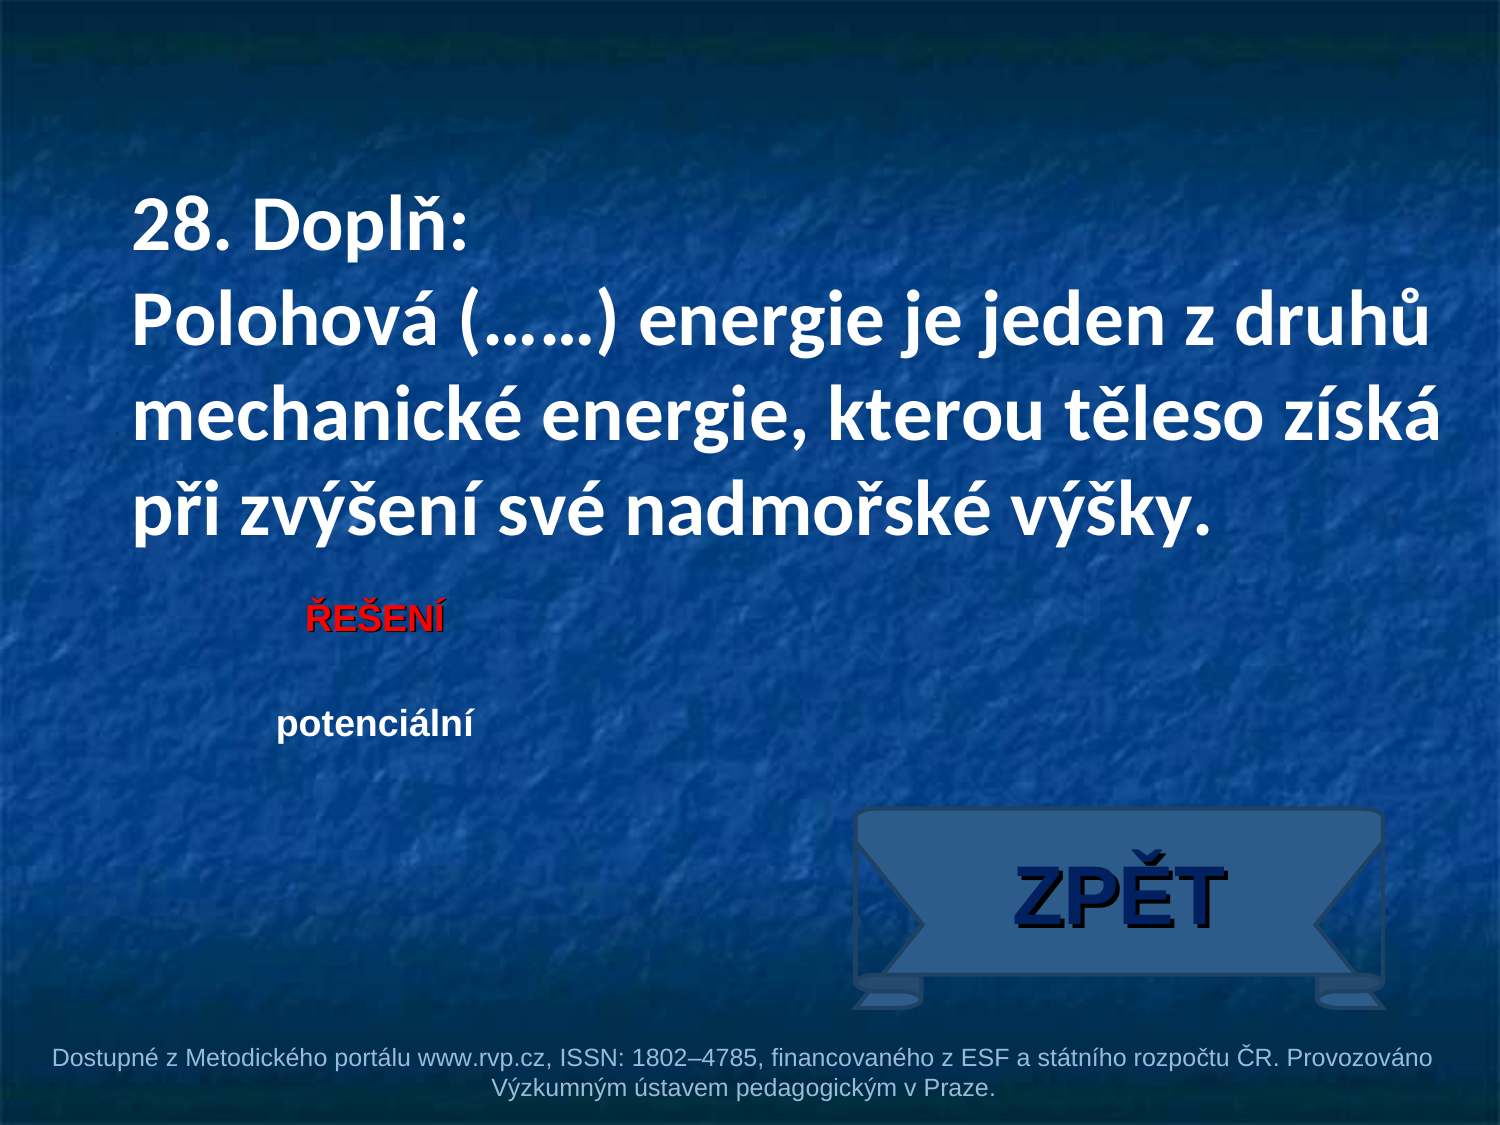

28. Doplň:
Polohová (……) energie je jeden z druhů mechanické energie, kterou těleso získá při zvýšení své nadmořské výšky.
ŘEŠENÍ
potenciální
ZPĚT
Dostupné z Metodického portálu www.rvp.cz, ISSN: 1802–4785, financovaného z ESF a státního rozpočtu ČR. Provozováno Výzkumným ústavem pedagogickým v Praze.